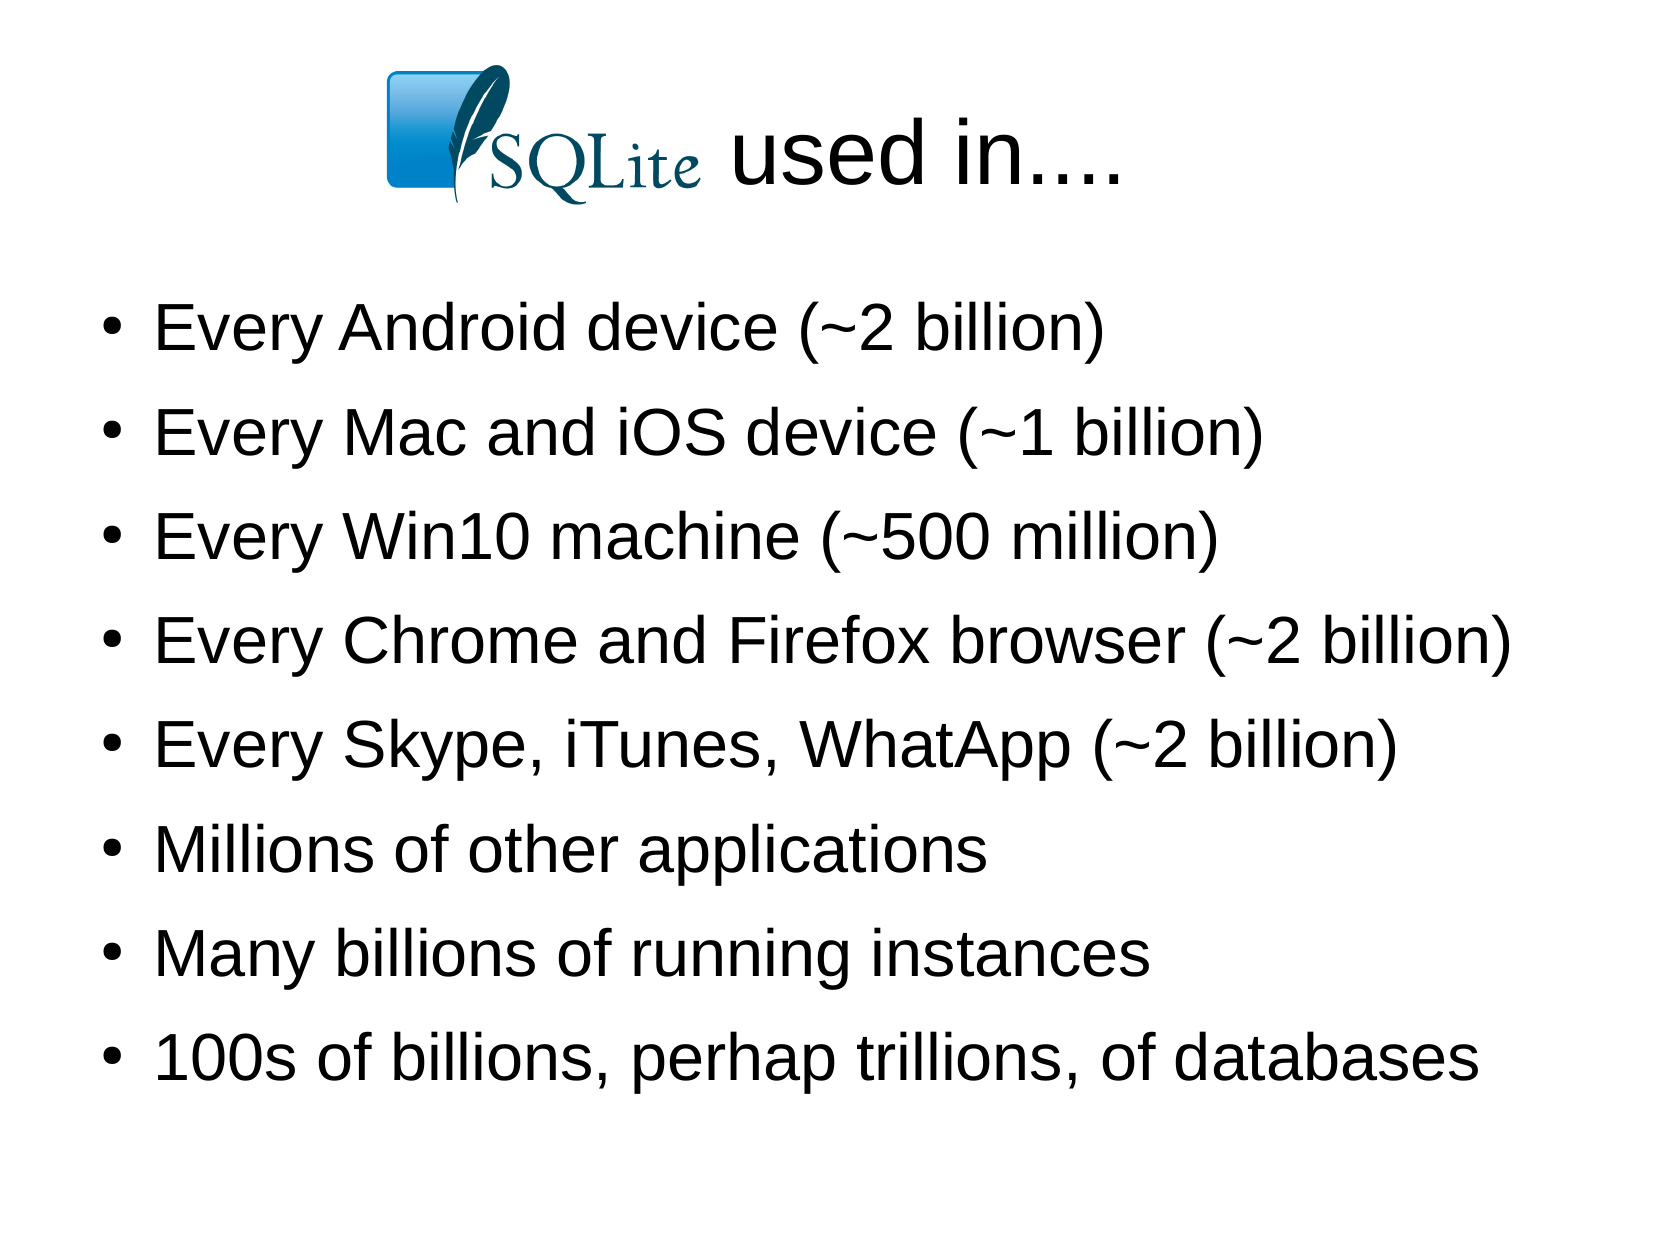

# used in....
Every Android device (~2 billion)
Every Mac and iOS device (~1 billion)
Every Win10 machine (~500 million)
Every Chrome and Firefox browser (~2 billion)
Every Skype, iTunes, WhatApp (~2 billion)
Millions of other applications
Many billions of running instances
100s of billions, perhap trillions, of databases